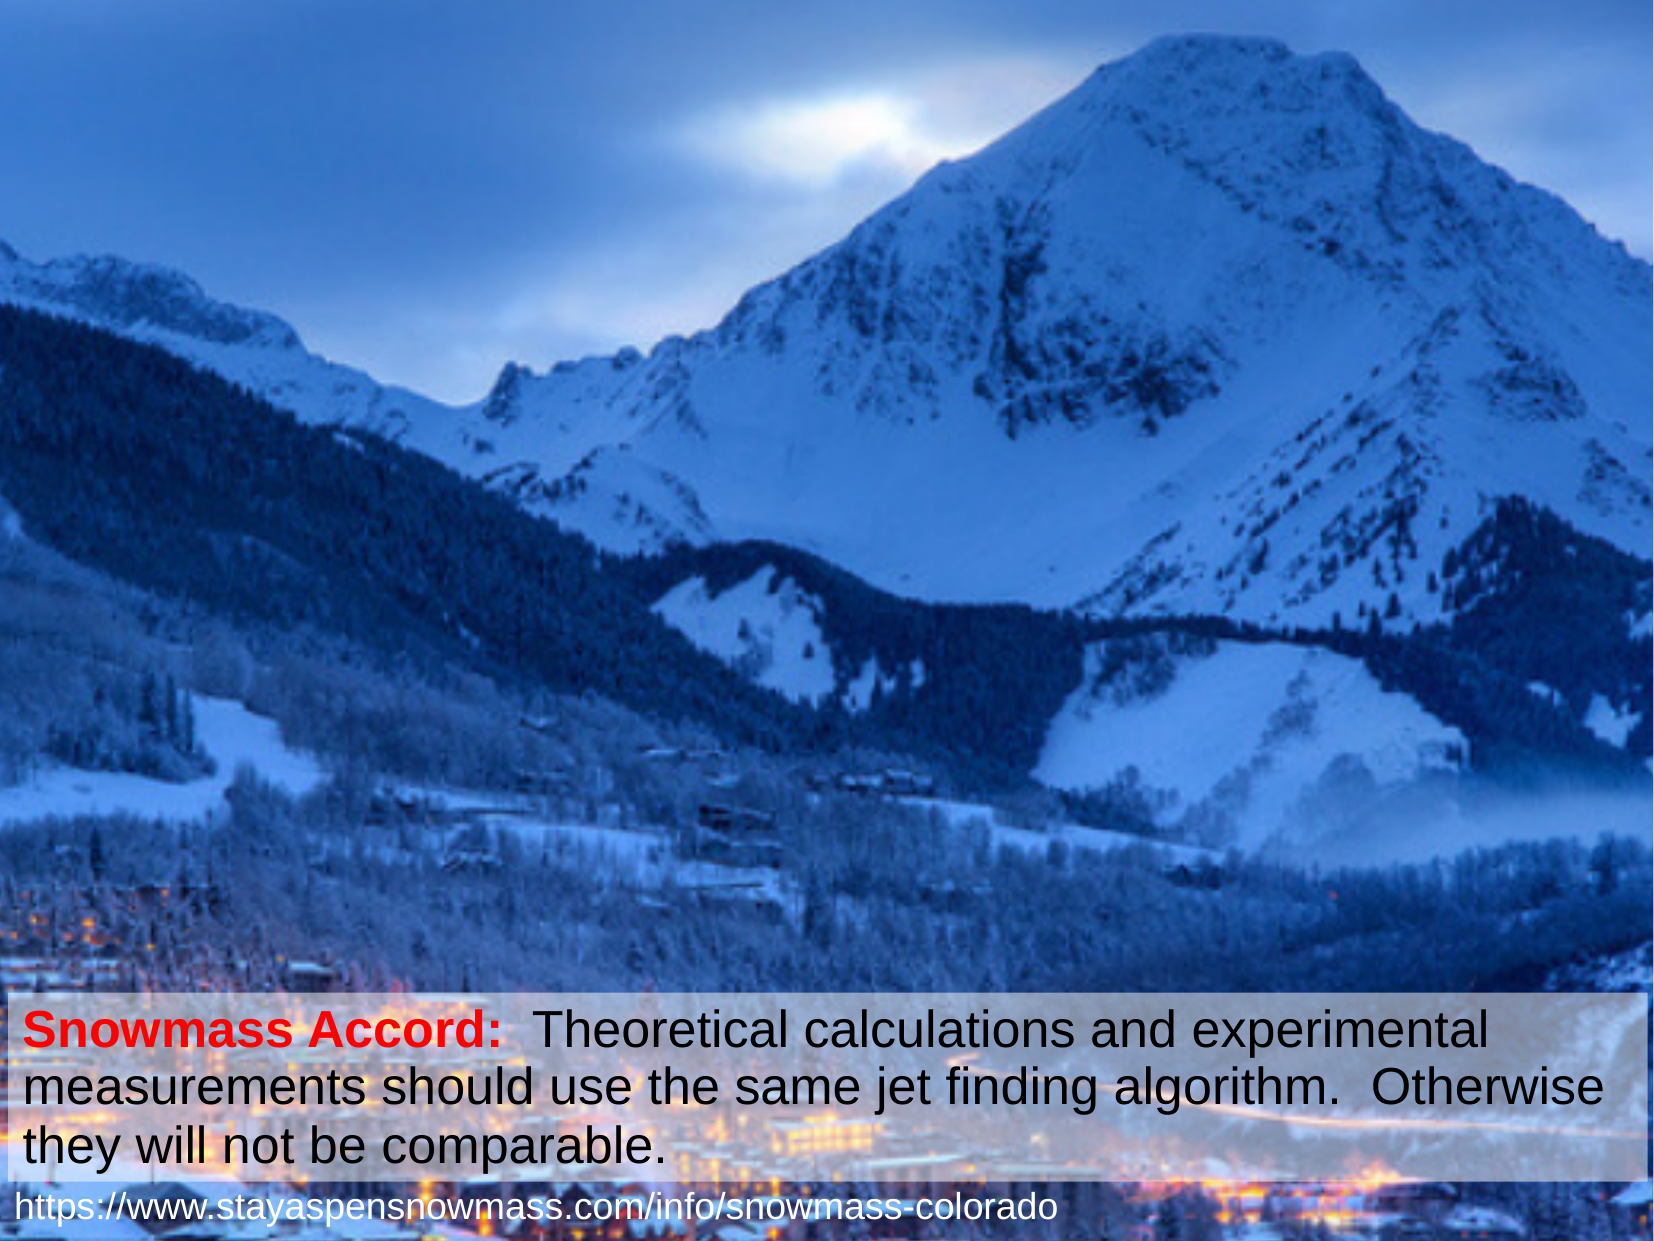

#
Snowmass Accord: Theoretical calculations and experimental measurements should use the same jet finding algorithm. Otherwise they will not be comparable.
https://www.stayaspensnowmass.com/info/snowmass-colorado